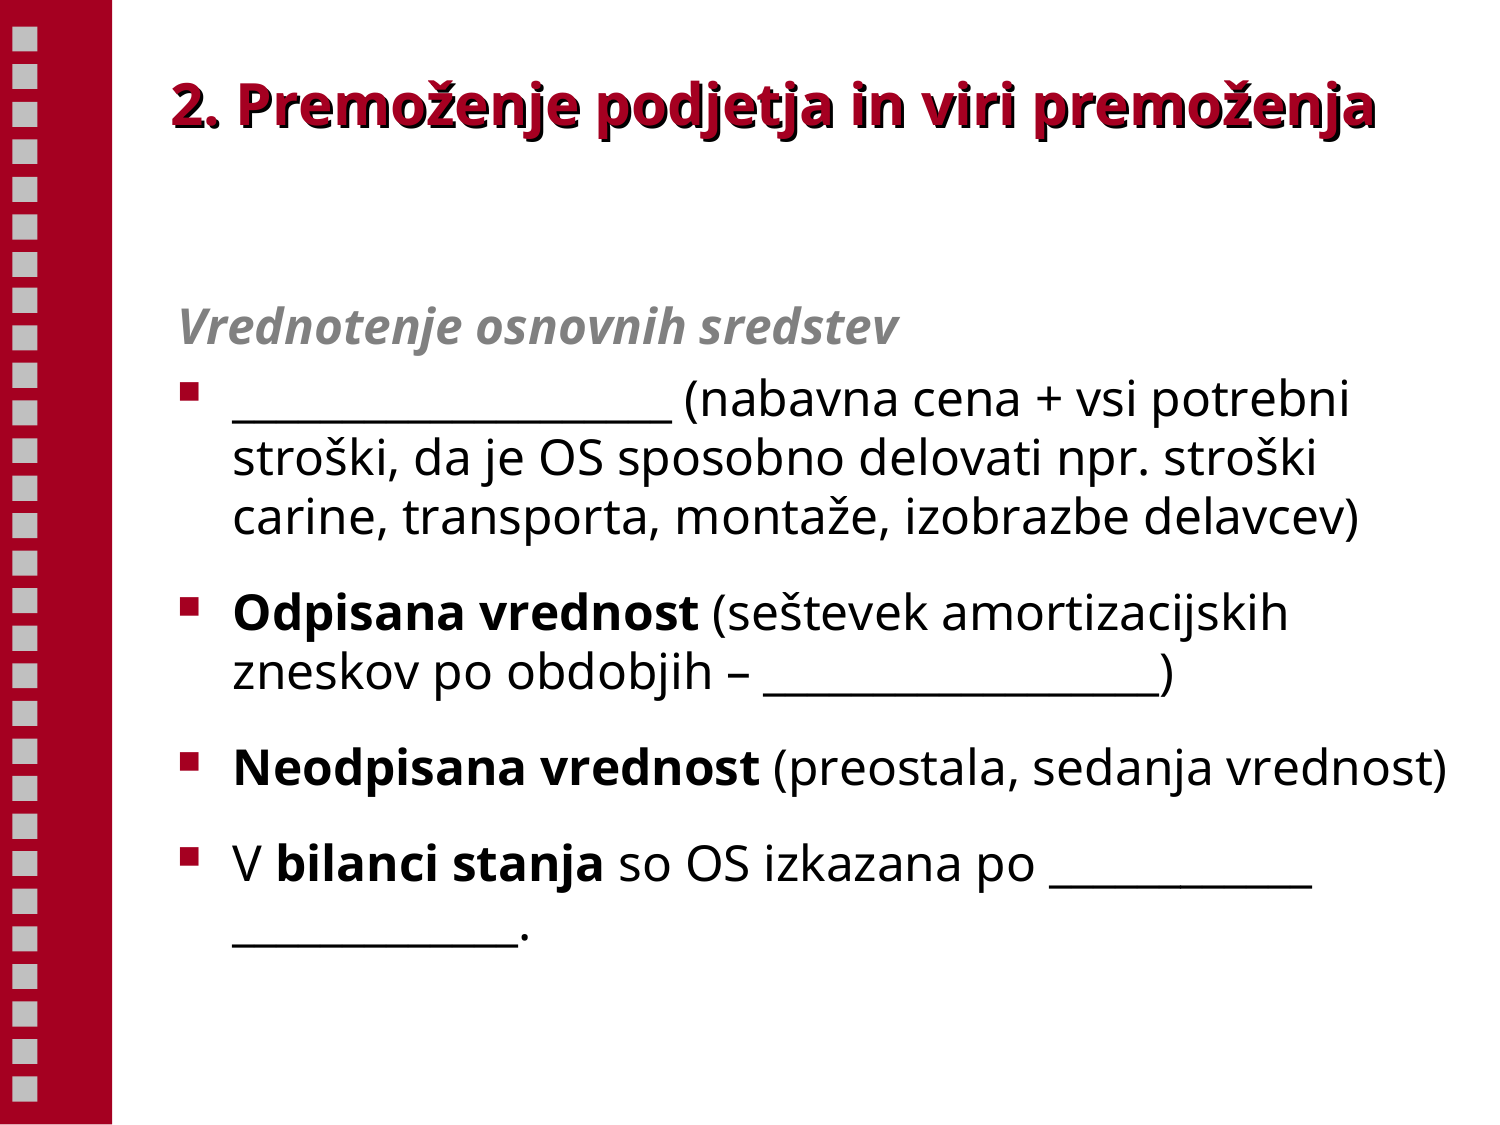

2. Premoženje podjetja in viri premoženja
# Vrednotenje osnovnih sredstev
____________________ (nabavna cena + vsi potrebni stroški, da je OS sposobno delovati npr. stroški carine, transporta, montaže, izobrazbe delavcev)
Odpisana vrednost (seštevek amortizacijskih zneskov po obdobjih – __________________)
Neodpisana vrednost (preostala, sedanja vrednost)
V bilanci stanja so OS izkazana po ____________ _____________.